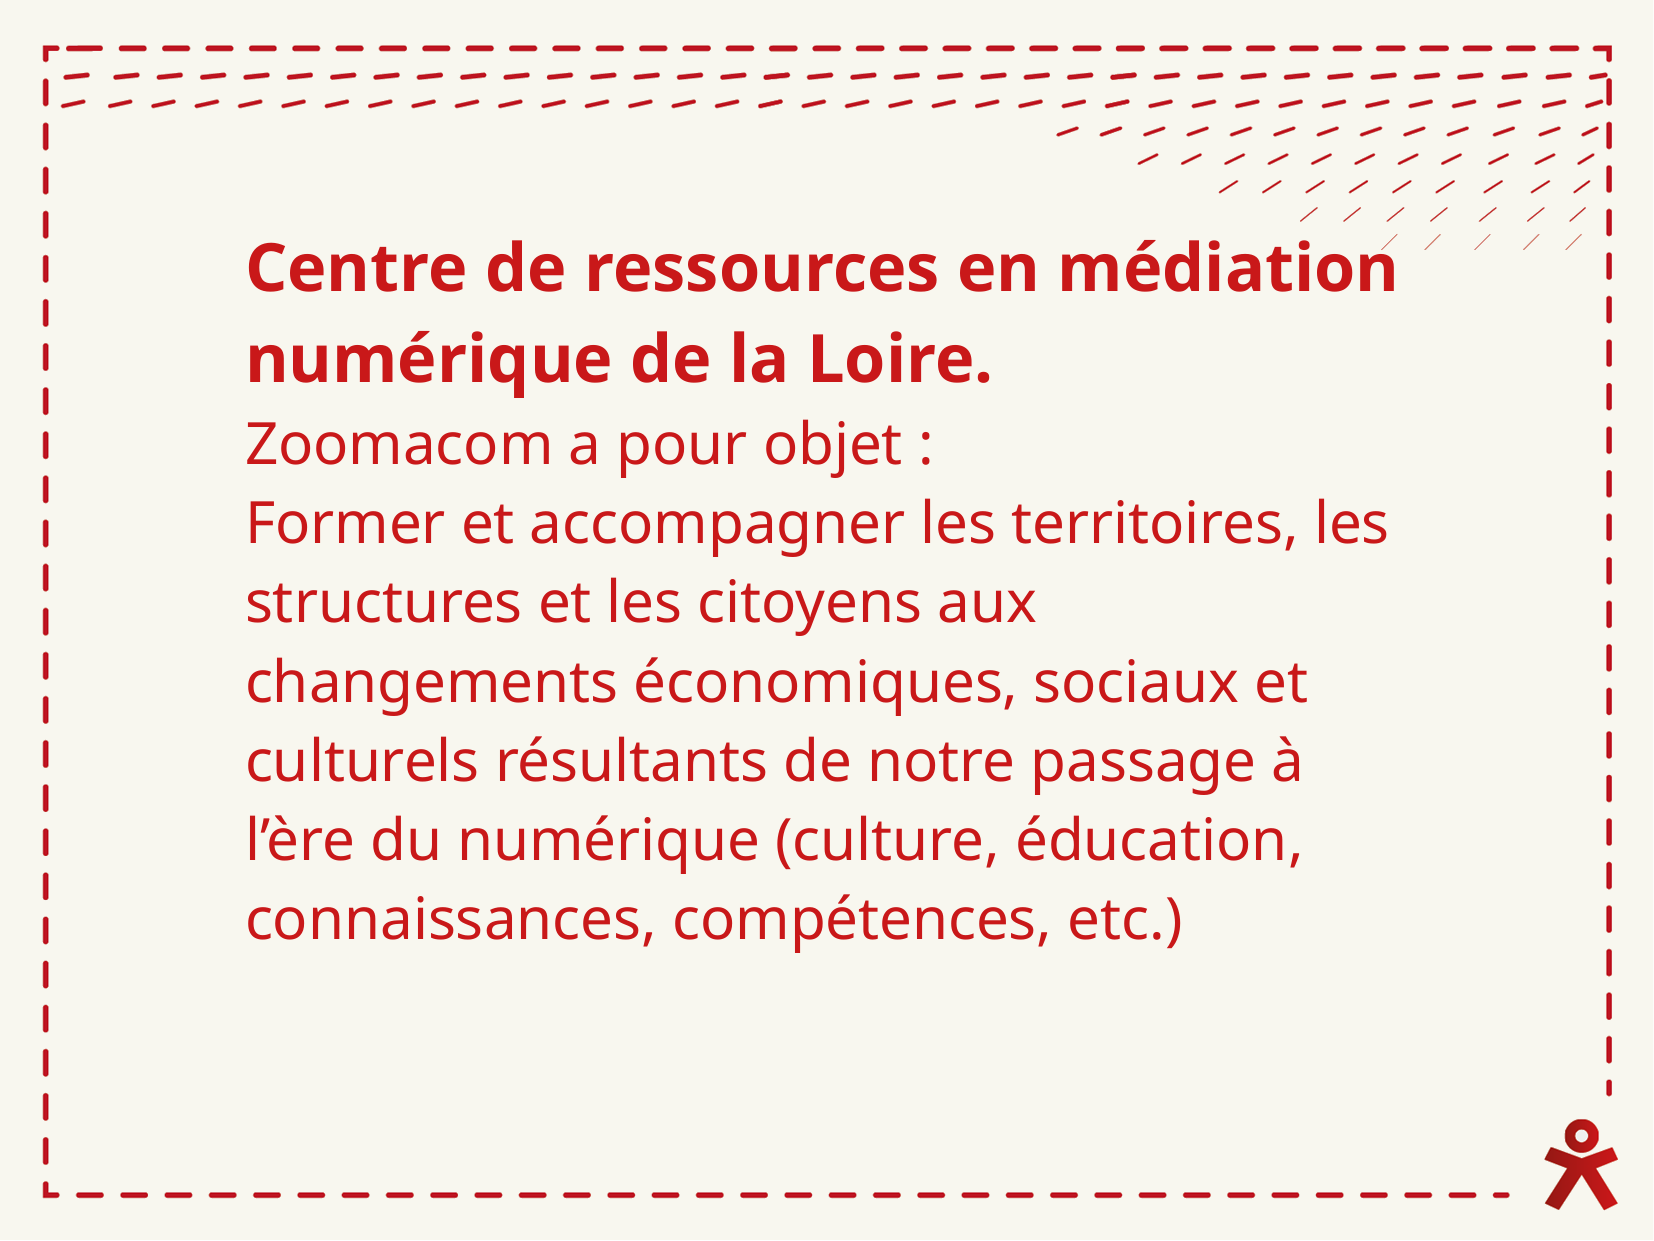

#
Centre de ressources en médiation numérique de la Loire.
Zoomacom a pour objet :
Former et accompagner les territoires, les structures et les citoyens aux changements économiques, sociaux et culturels résultants de notre passage à l’ère du numérique (culture, éducation, connaissances, compétences, etc.)